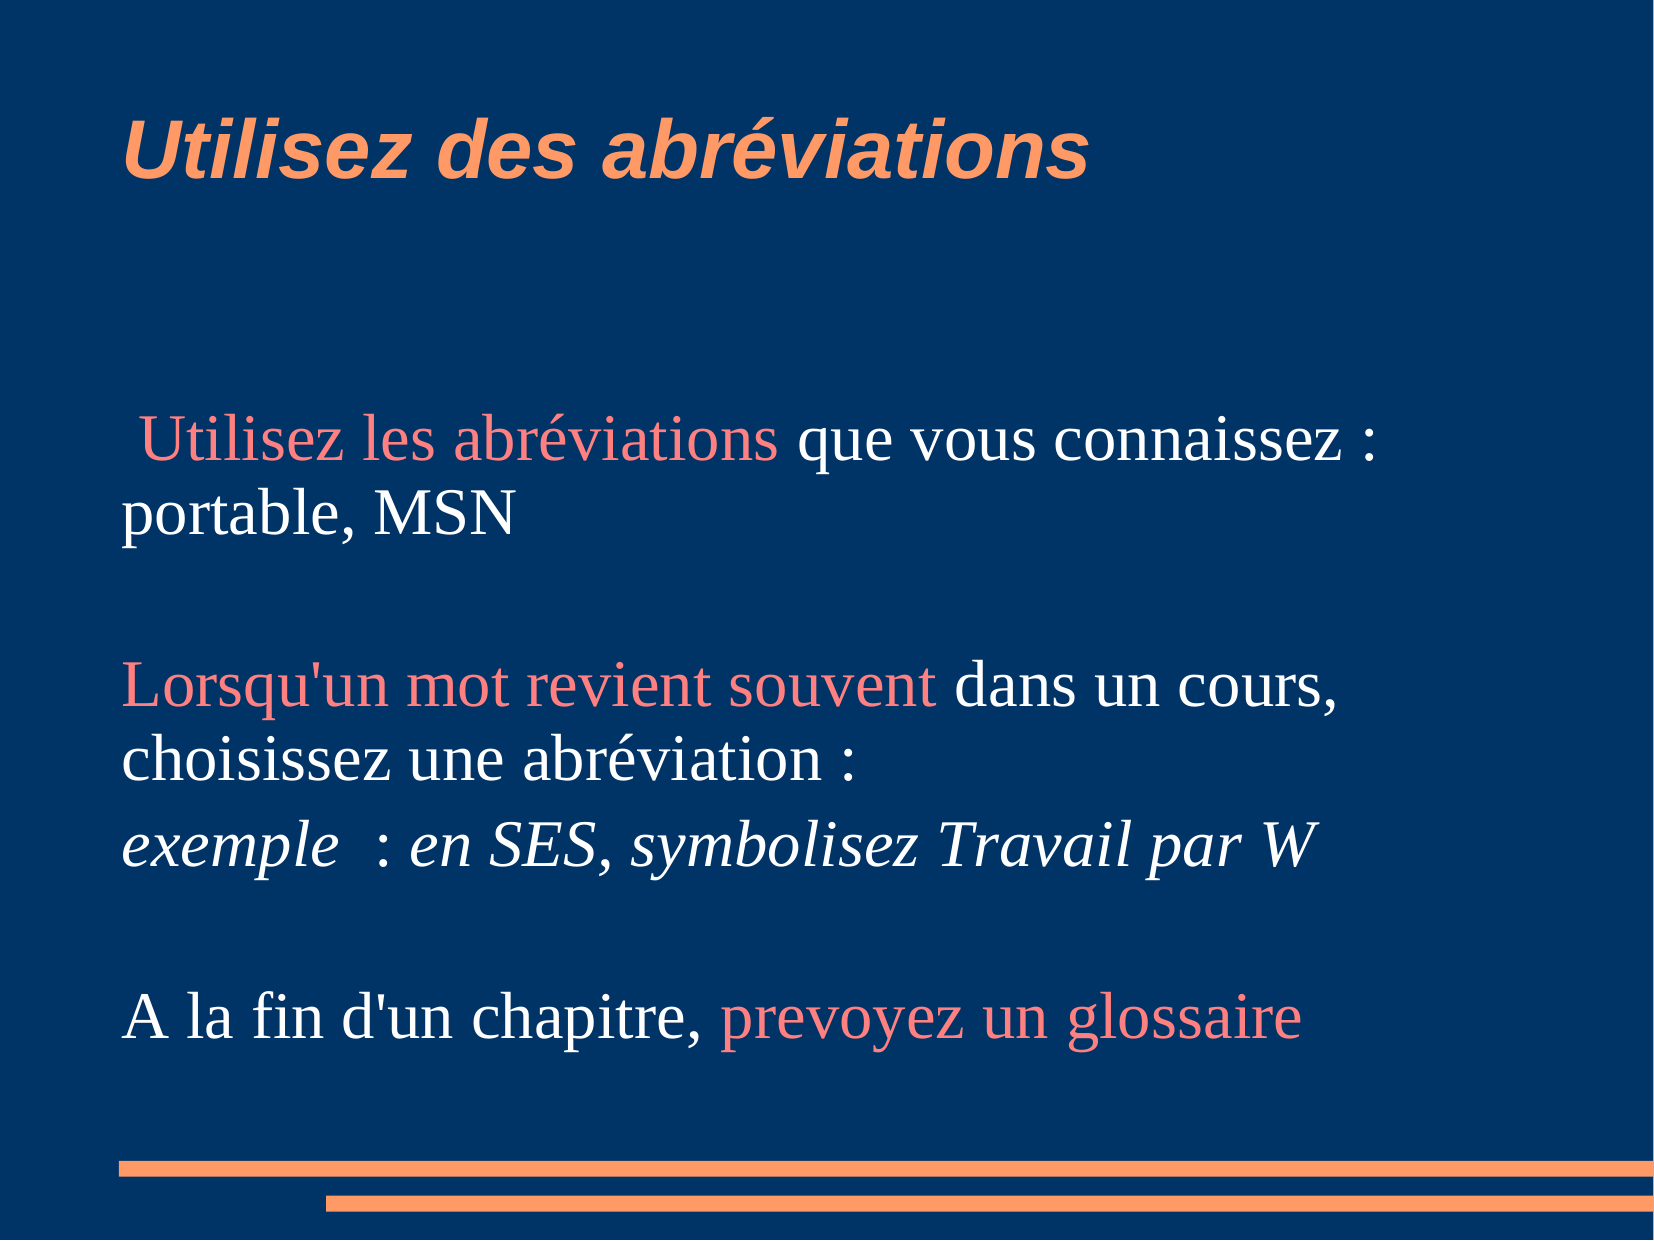

# Utilisez des abréviations
 Utilisez les abréviations que vous connaissez : portable, MSN
Lorsqu'un mot revient souvent dans un cours, choisissez une abréviation :
exemple : en SES, symbolisez Travail par W
A la fin d'un chapitre, prevoyez un glossaire